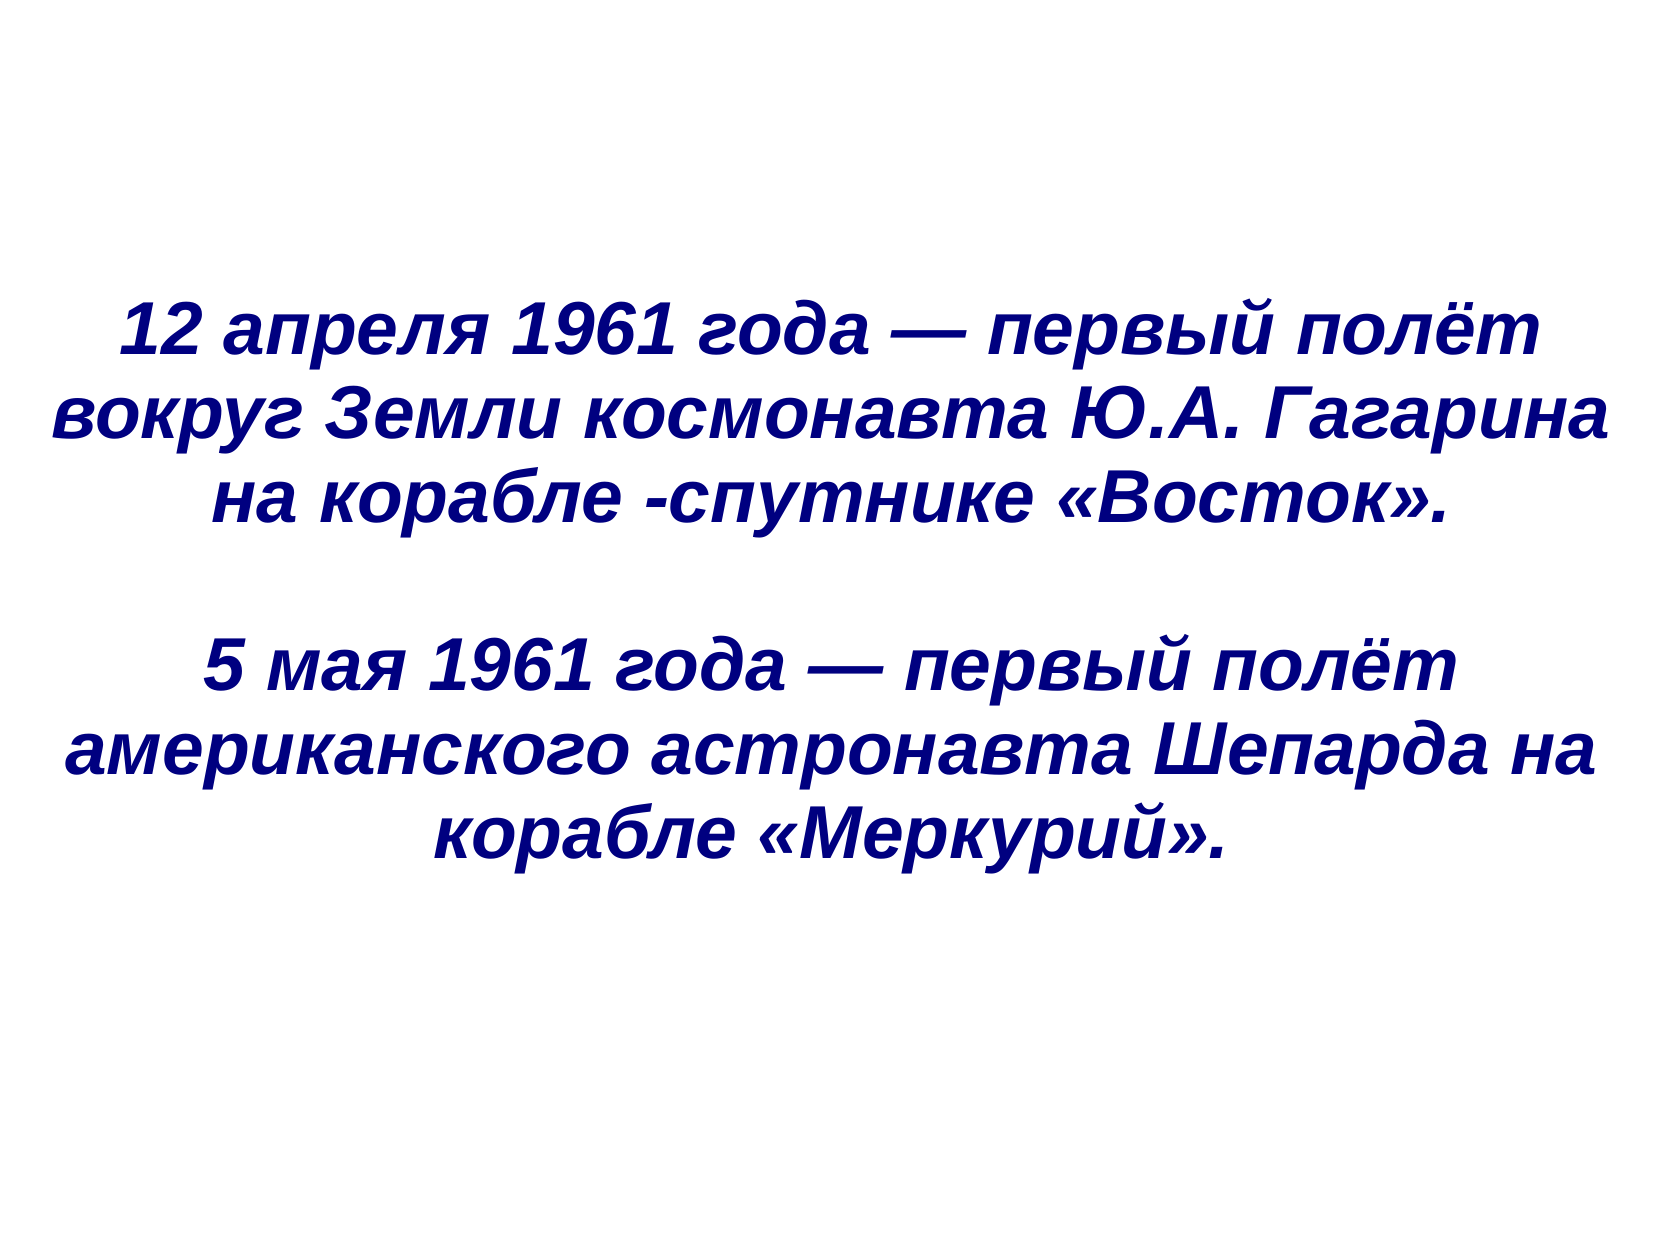

#
12 апреля 1961 года — первый полёт вокруг Земли космонавта Ю.А. Гагарина на корабле -спутнике «Восток».
5 мая 1961 года — первый полёт американского астронавта Шепарда на корабле «Меркурий».